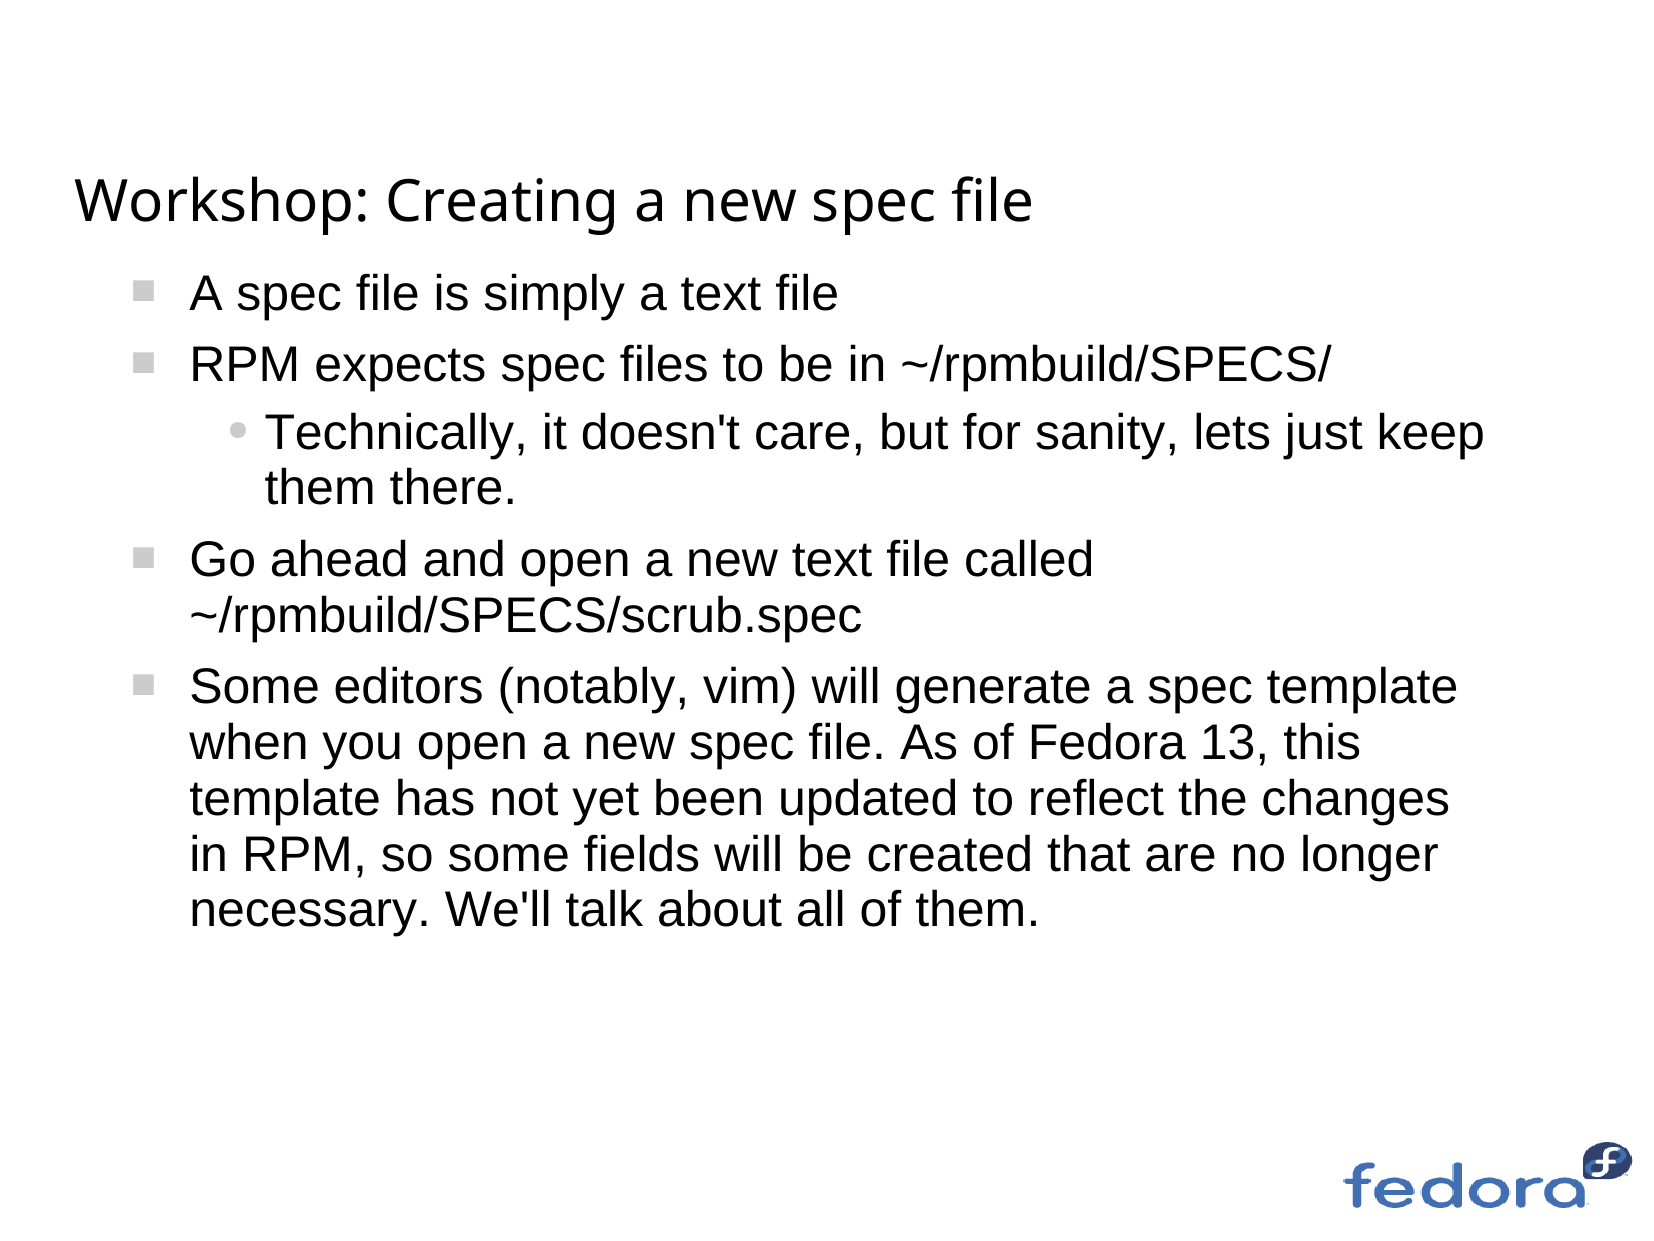

# Workshop: Creating a new spec file
A spec file is simply a text file
RPM expects spec files to be in ~/rpmbuild/SPECS/
Technically, it doesn't care, but for sanity, lets just keep them there.
Go ahead and open a new text file called ~/rpmbuild/SPECS/scrub.spec
Some editors (notably, vim) will generate a spec template when you open a new spec file. As of Fedora 13, this template has not yet been updated to reflect the changes in RPM, so some fields will be created that are no longer necessary. We'll talk about all of them.